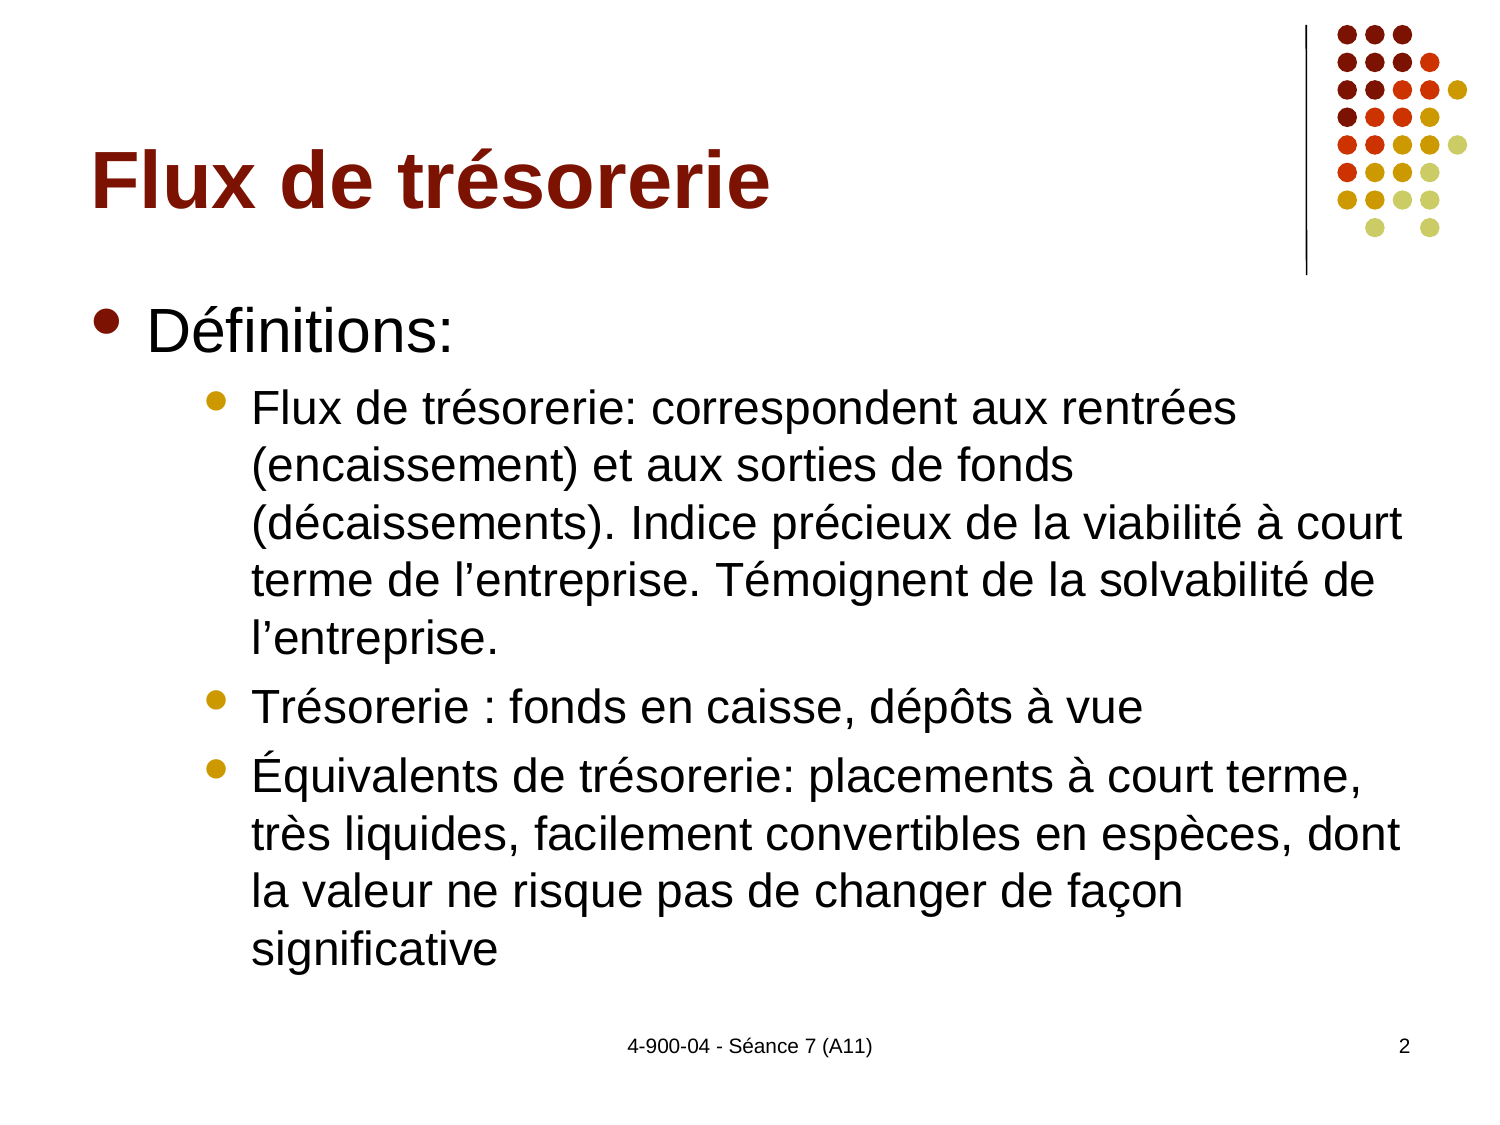

Flux de trésorerie
Définitions:
Flux de trésorerie: correspondent aux rentrées (encaissement) et aux sorties de fonds (décaissements). Indice précieux de la viabilité à court terme de l’entreprise. Témoignent de la solvabilité de l’entreprise.
Trésorerie : fonds en caisse, dépôts à vue
Équivalents de trésorerie: placements à court terme, très liquides, facilement convertibles en espèces, dont la valeur ne risque pas de changer de façon significative
4-900-04 - Séance 7 (A11)